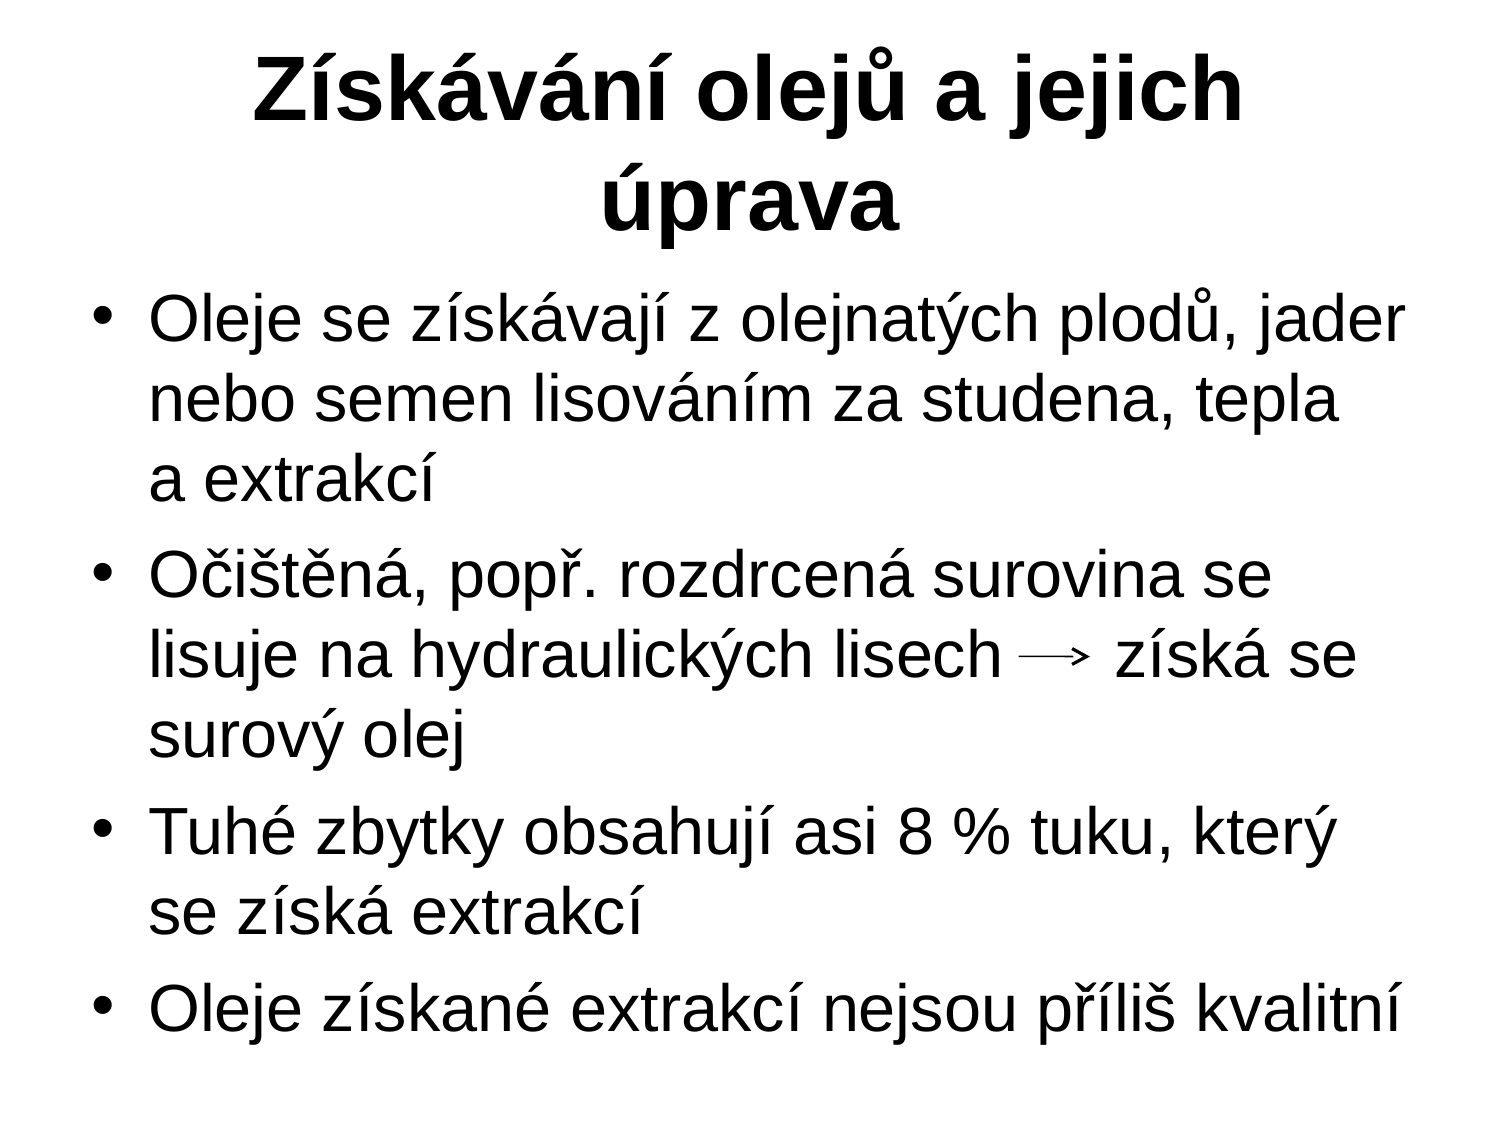

Získávání olejů a jejich úprava
# Oleje se získávají z olejnatých plodů, jader nebo semen lisováním za studena, tepla a extrakcí
Očištěná, popř. rozdrcená surovina se lisuje na hydraulických lisech získá se surový olej
Tuhé zbytky obsahují asi 8 % tuku, který se získá extrakcí
Oleje získané extrakcí nejsou příliš kvalitní